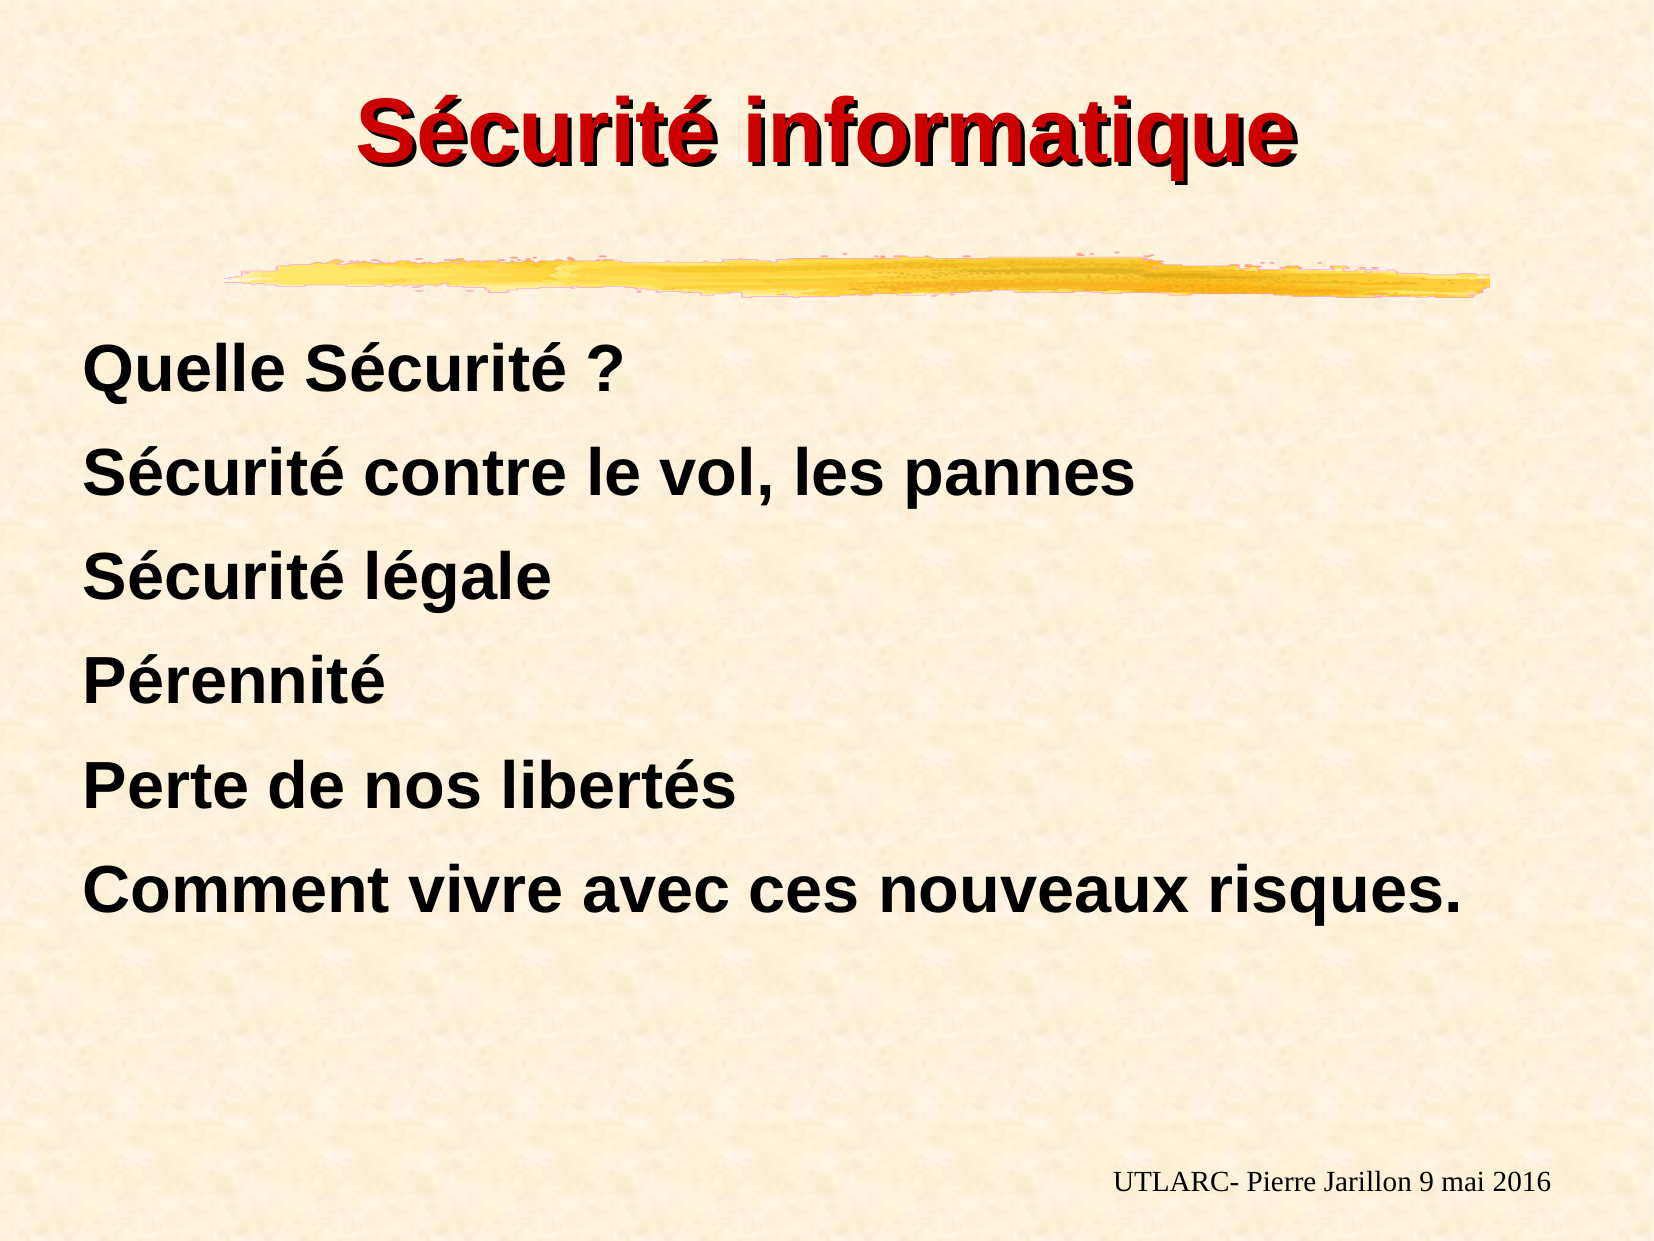

# Sécurité informatique
Quelle Sécurité ?
Sécurité contre le vol, les pannes
Sécurité légale
Pérennité
Perte de nos libertés
Comment vivre avec ces nouveaux risques.
UTLARC- Pierre Jarillon 9 mai 2016